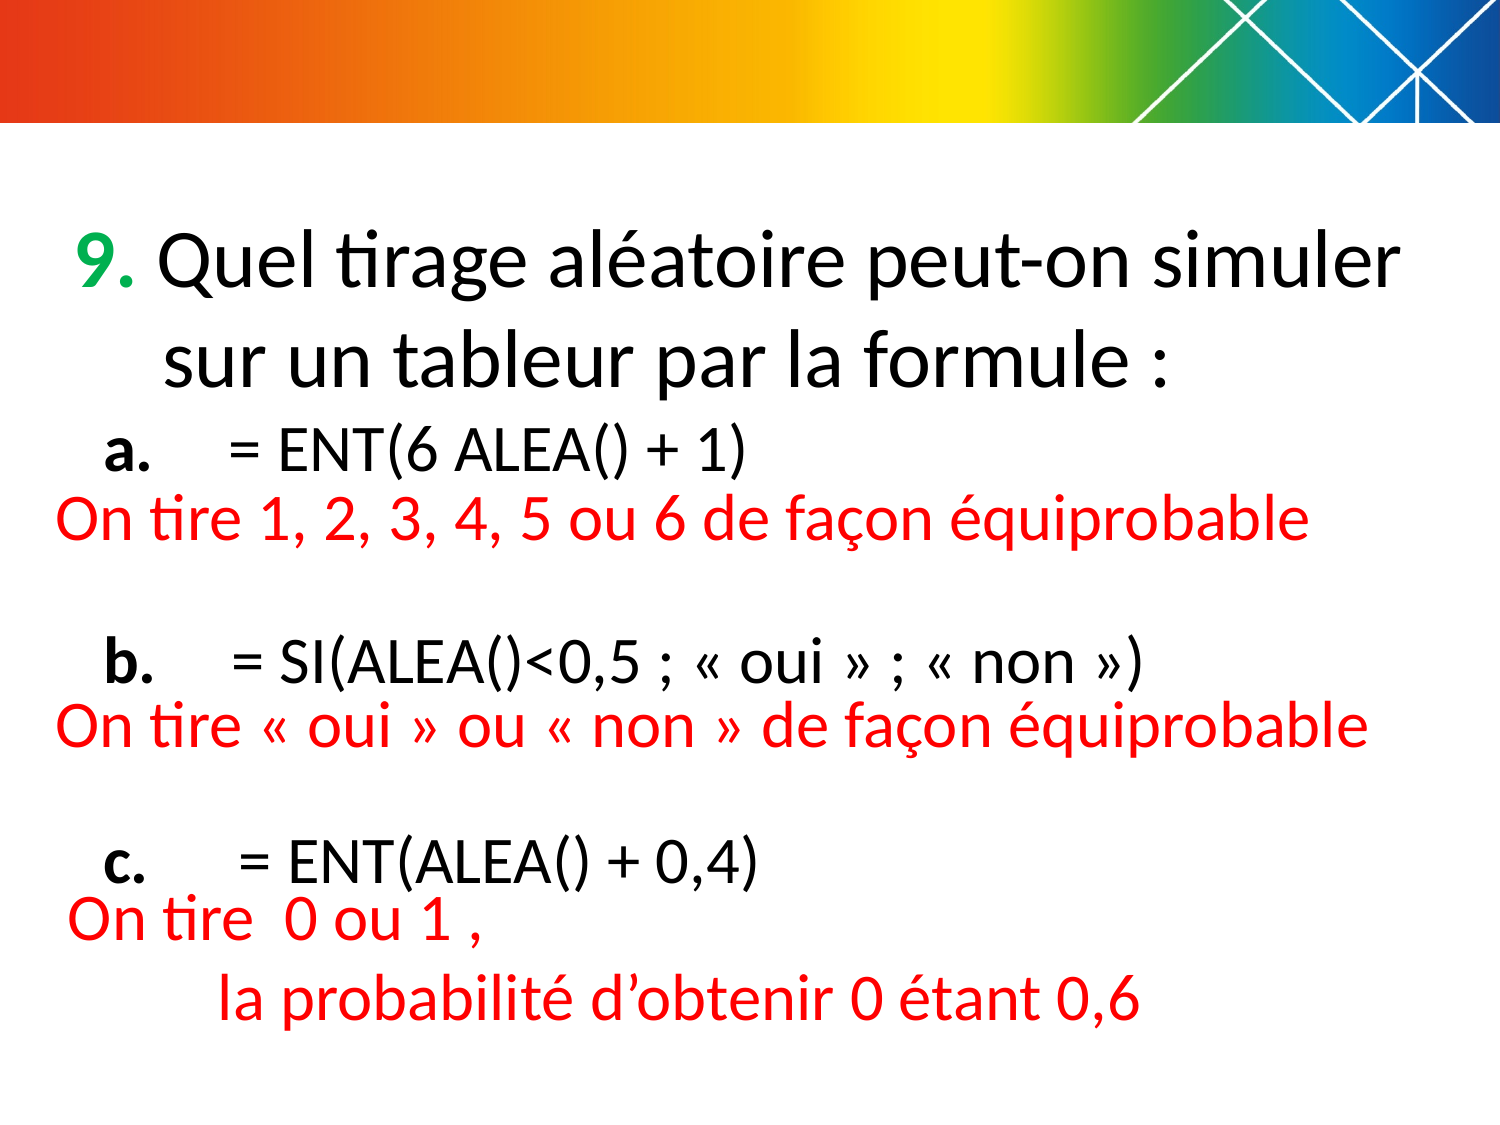

# 9. Quel tirage aléatoire peut-on simuler sur un tableur par la formule :
a. = ENT(6 ALEA() + 1)
b. = SI(ALEA()<0,5 ; « oui » ; « non »)
c. = ENT(ALEA() + 0,4)
On tire 1, 2, 3, 4, 5 ou 6 de façon équiprobable
On tire « oui » ou « non » de façon équiprobable
On tire 0 ou 1 ,
 la probabilité d’obtenir 0 étant 0,6